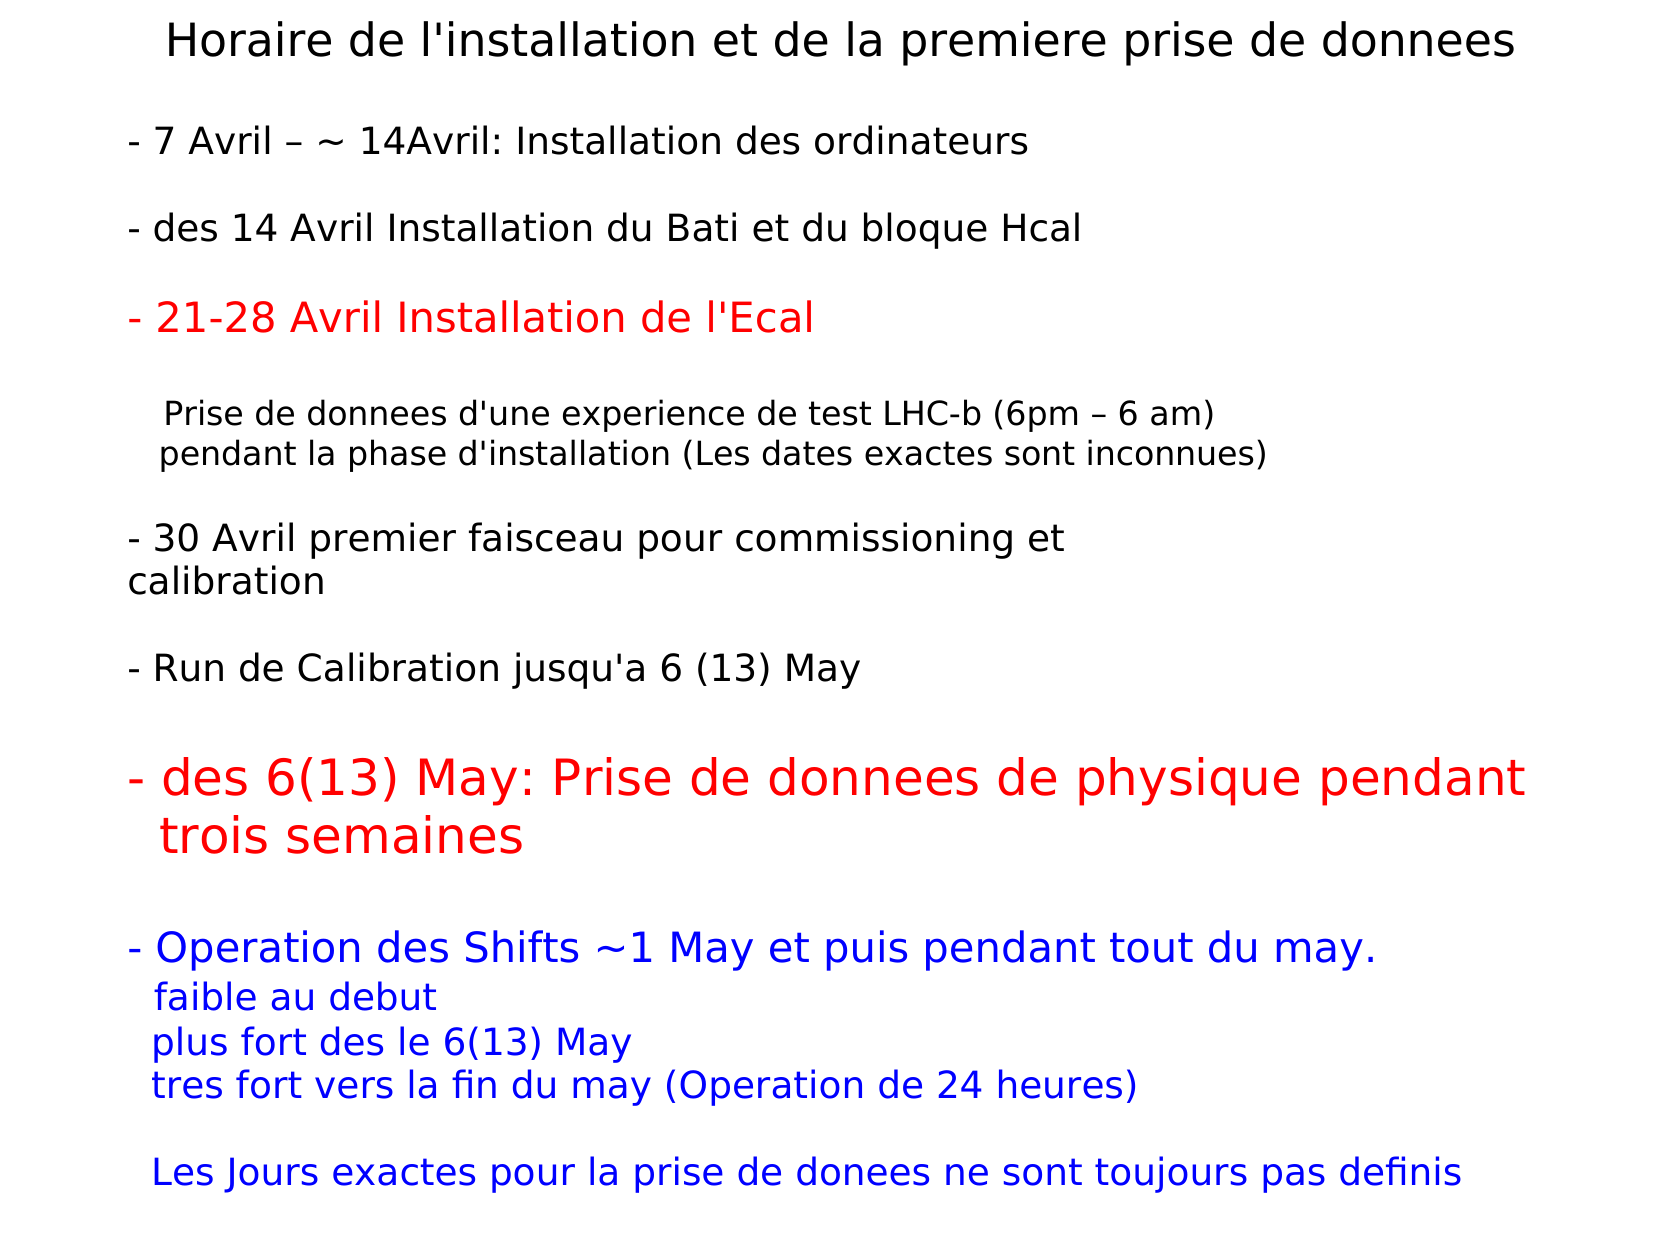

Horaire de l'installation et de la premiere prise de donnees
- 7 Avril – ~ 14Avril: Installation des ordinateurs
- des 14 Avril Installation du Bati et du bloque Hcal
- 21-28 Avril Installation de l'Ecal
 Prise de donnees d'une experience de test LHC-b (6pm – 6 am)
 pendant la phase d'installation (Les dates exactes sont inconnues)
- 30 Avril premier faisceau pour commissioning et
calibration
- Run de Calibration jusqu'a 6 (13) May
- des 6(13) May: Prise de donnees de physique pendant
 trois semaines
- Operation des Shifts ~1 May et puis pendant tout du may.
 faible au debut
 plus fort des le 6(13) May
 tres fort vers la fin du may (Operation de 24 heures)
 Les Jours exactes pour la prise de donees ne sont toujours pas definis